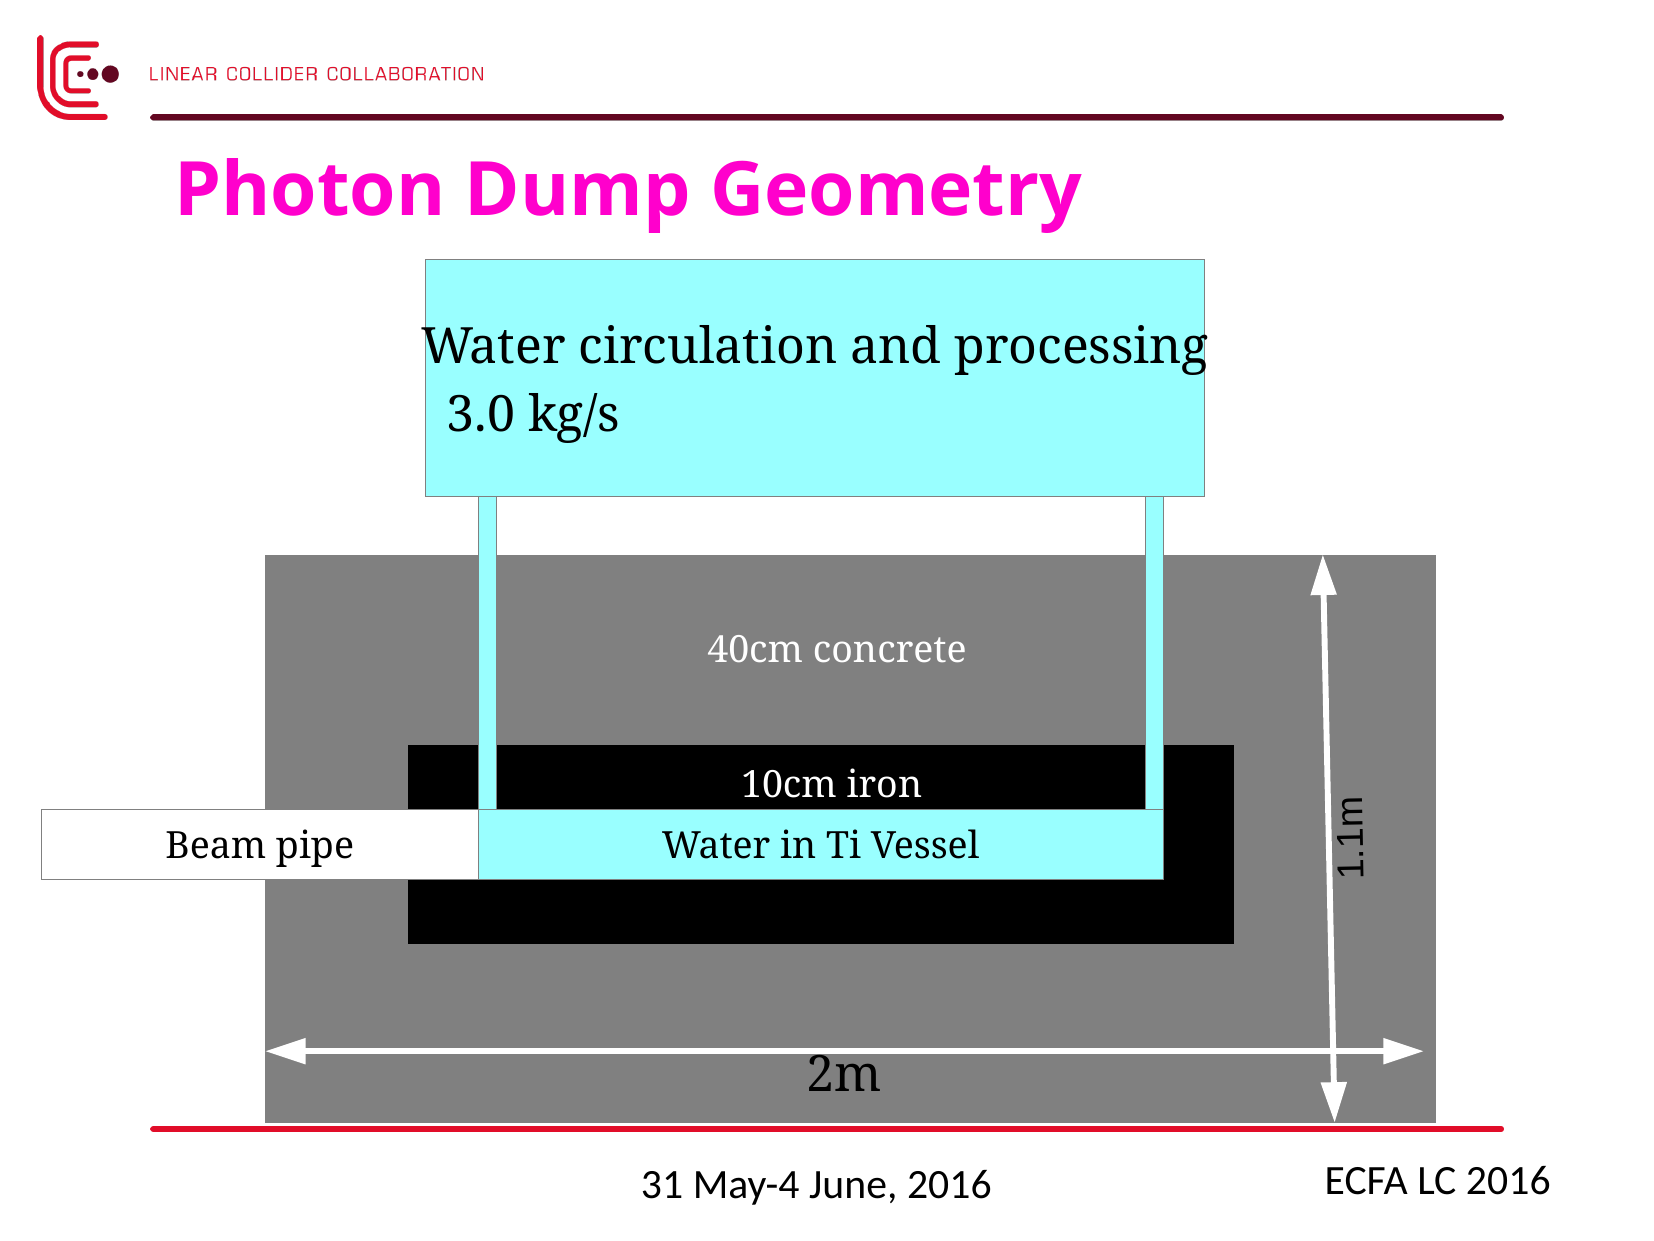

# Photon Dump Geometry
Water circulation and processing
 3.0 kg/s
1.1m
40cm concrete
10cm iron
Beam pipe
Water in Ti Vessel
2m